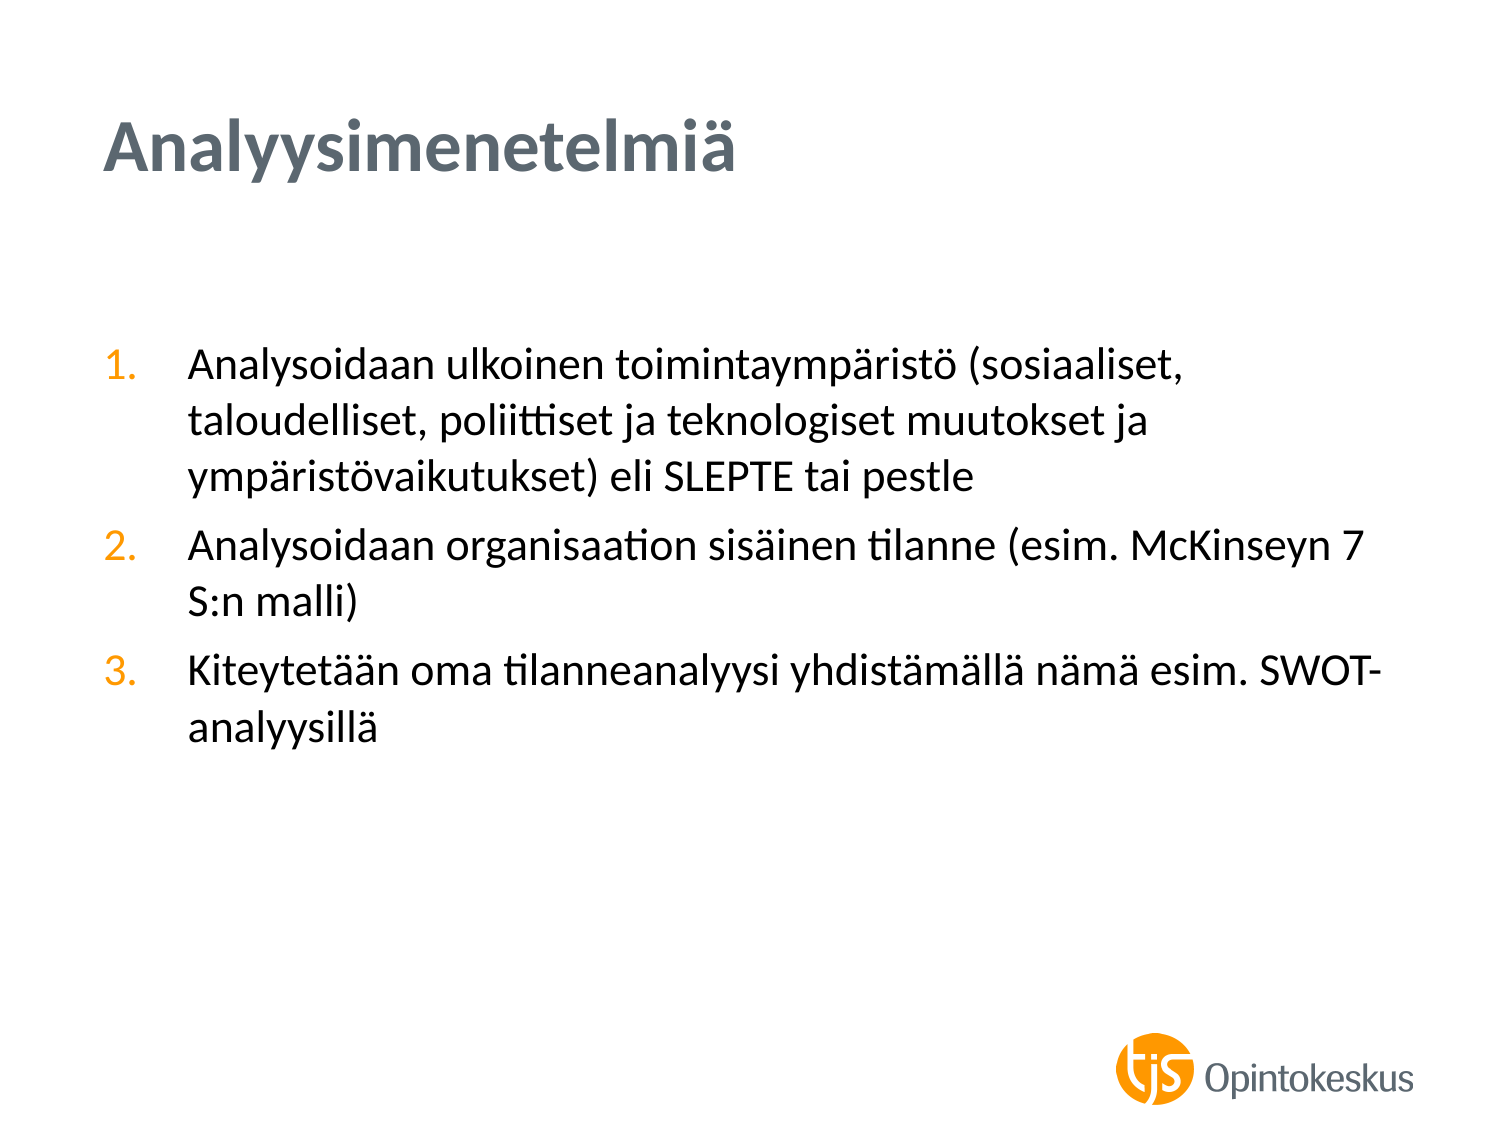

Analyysimenetelmiä
# Analysoidaan ulkoinen toimintaympäristö (sosiaaliset, taloudelliset, poliittiset ja teknologiset muutokset ja ympäristövaikutukset) eli SLEPTE tai pestle
Analysoidaan organisaation sisäinen tilanne (esim. McKinseyn 7 S:n malli)
Kiteytetään oma tilanneanalyysi yhdistämällä nämä esim. SWOT-analyysillä